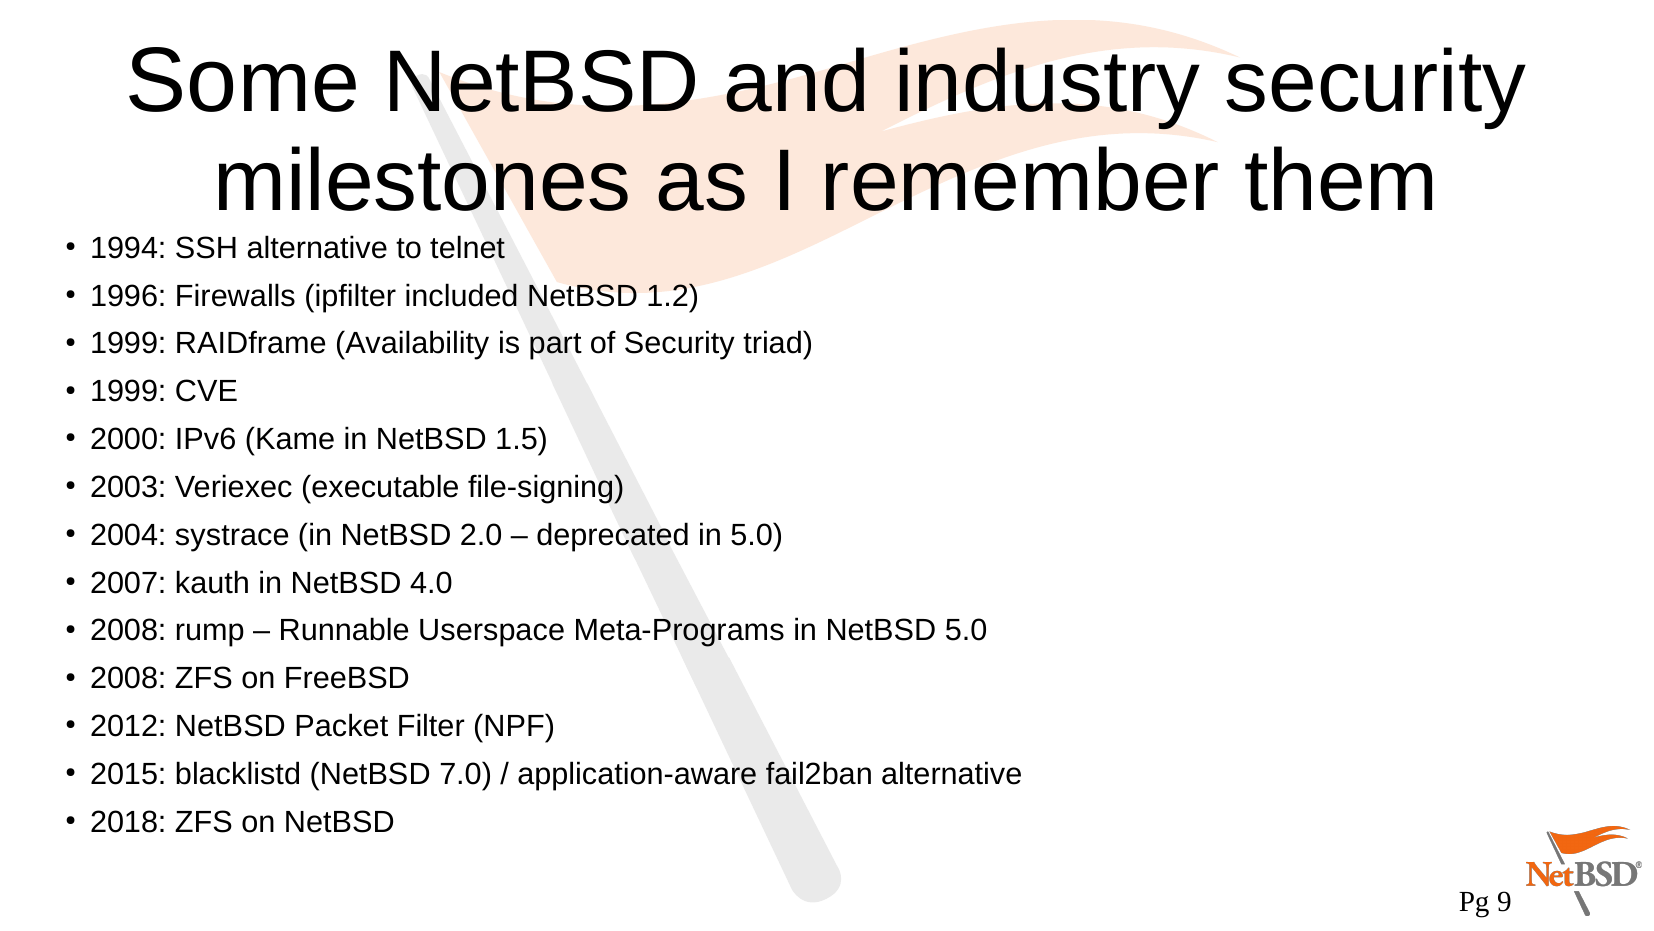

# Some NetBSD and industry security milestones as I remember them
1994: SSH alternative to telnet
1996: Firewalls (ipfilter included NetBSD 1.2)
1999: RAIDframe (Availability is part of Security triad)
1999: CVE
2000: IPv6 (Kame in NetBSD 1.5)
2003: Veriexec (executable file-signing)
2004: systrace (in NetBSD 2.0 – deprecated in 5.0)
2007: kauth in NetBSD 4.0
2008: rump – Runnable Userspace Meta-Programs in NetBSD 5.0
2008: ZFS on FreeBSD
2012: NetBSD Packet Filter (NPF)
2015: blacklistd (NetBSD 7.0) / application-aware fail2ban alternative
2018: ZFS on NetBSD